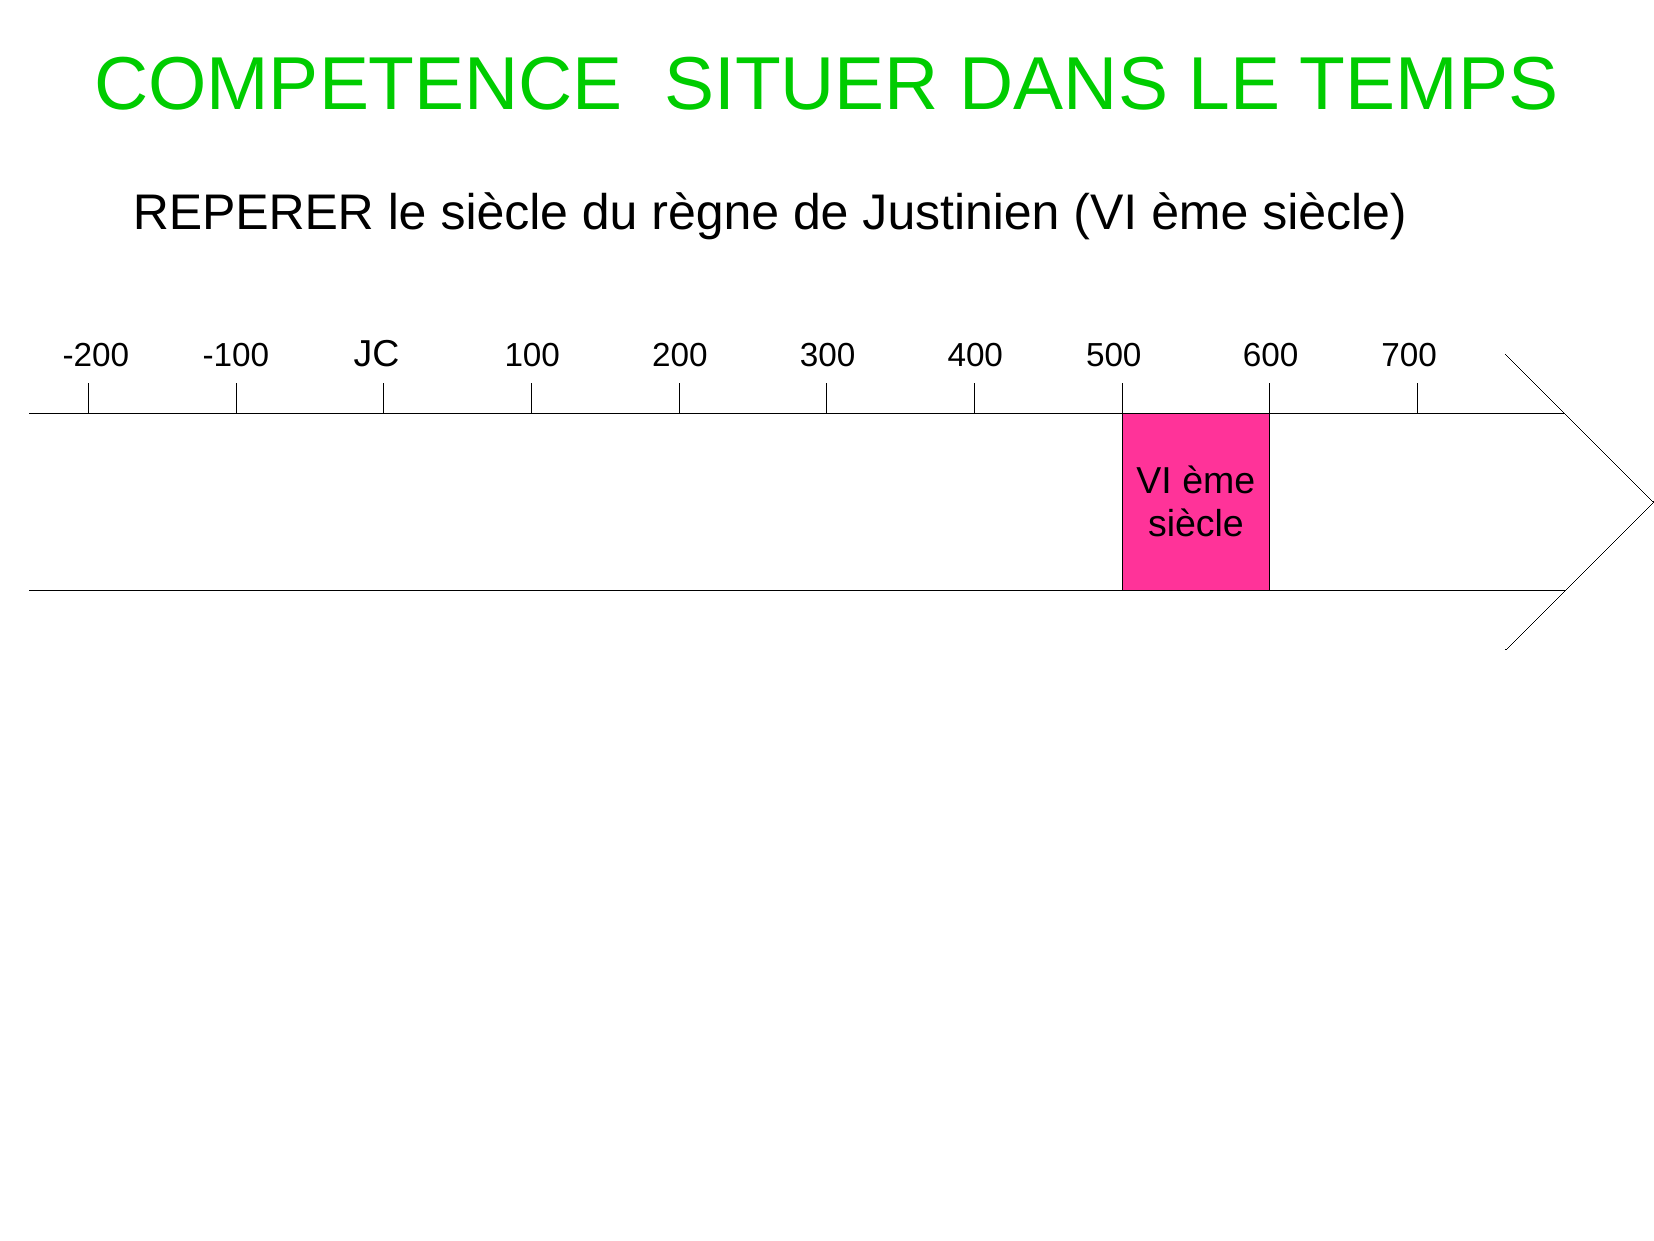

# COMPETENCE SITUER DANS LE TEMPS
REPERER le siècle du règne de Justinien (VI ème siècle)
 -200 -100 JC 100 200 300 400 500 600 700
VI ème
siècle